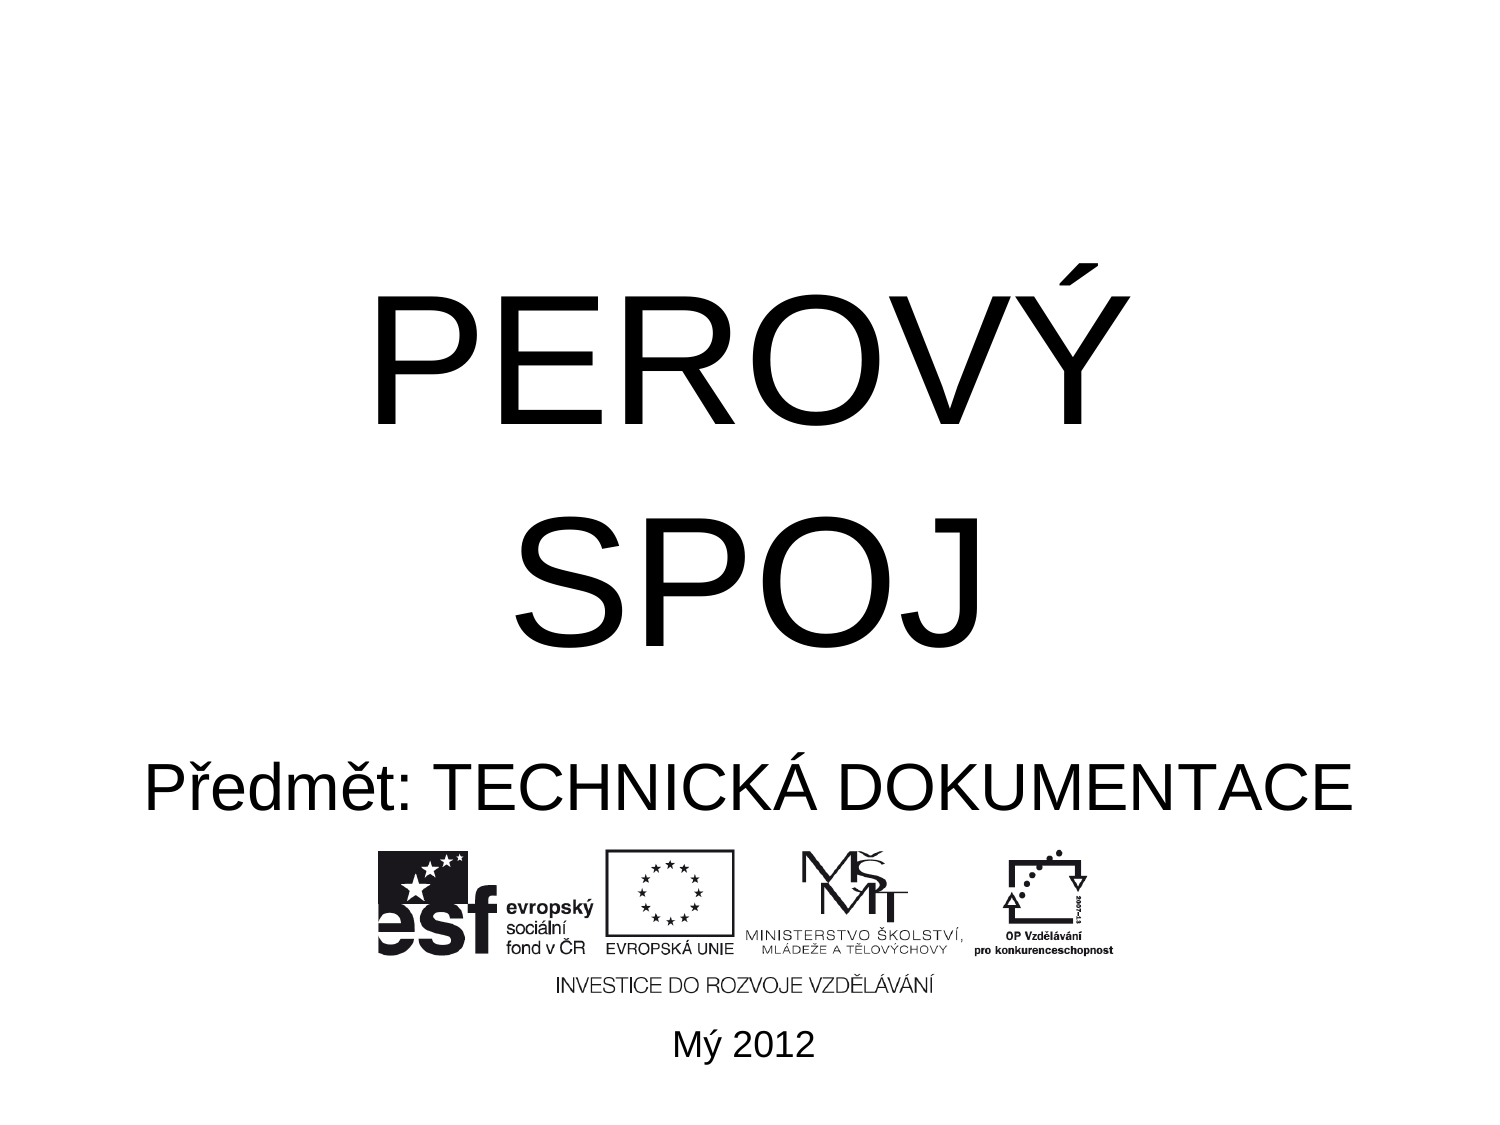

# PEROVÝ SPOJ Předmět: TECHNICKÁ DOKUMENTACE
Mý 2012